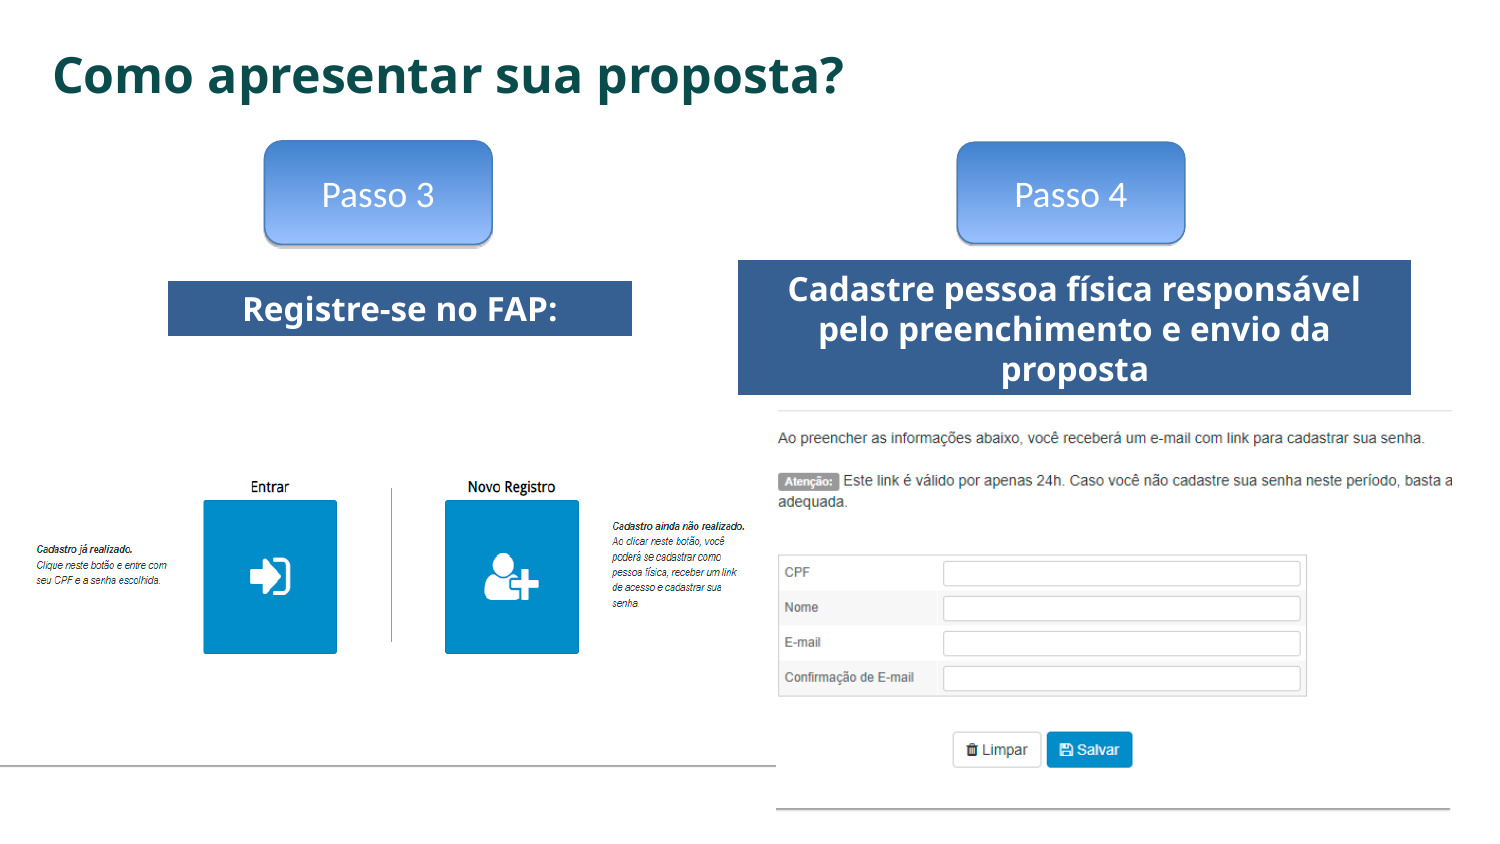

Como apresentar sua proposta?
Passo 3
Passo 4
Cadastre pessoa física responsável pelo preenchimento e envio da proposta
Registre-se no FAP:
Passo 2